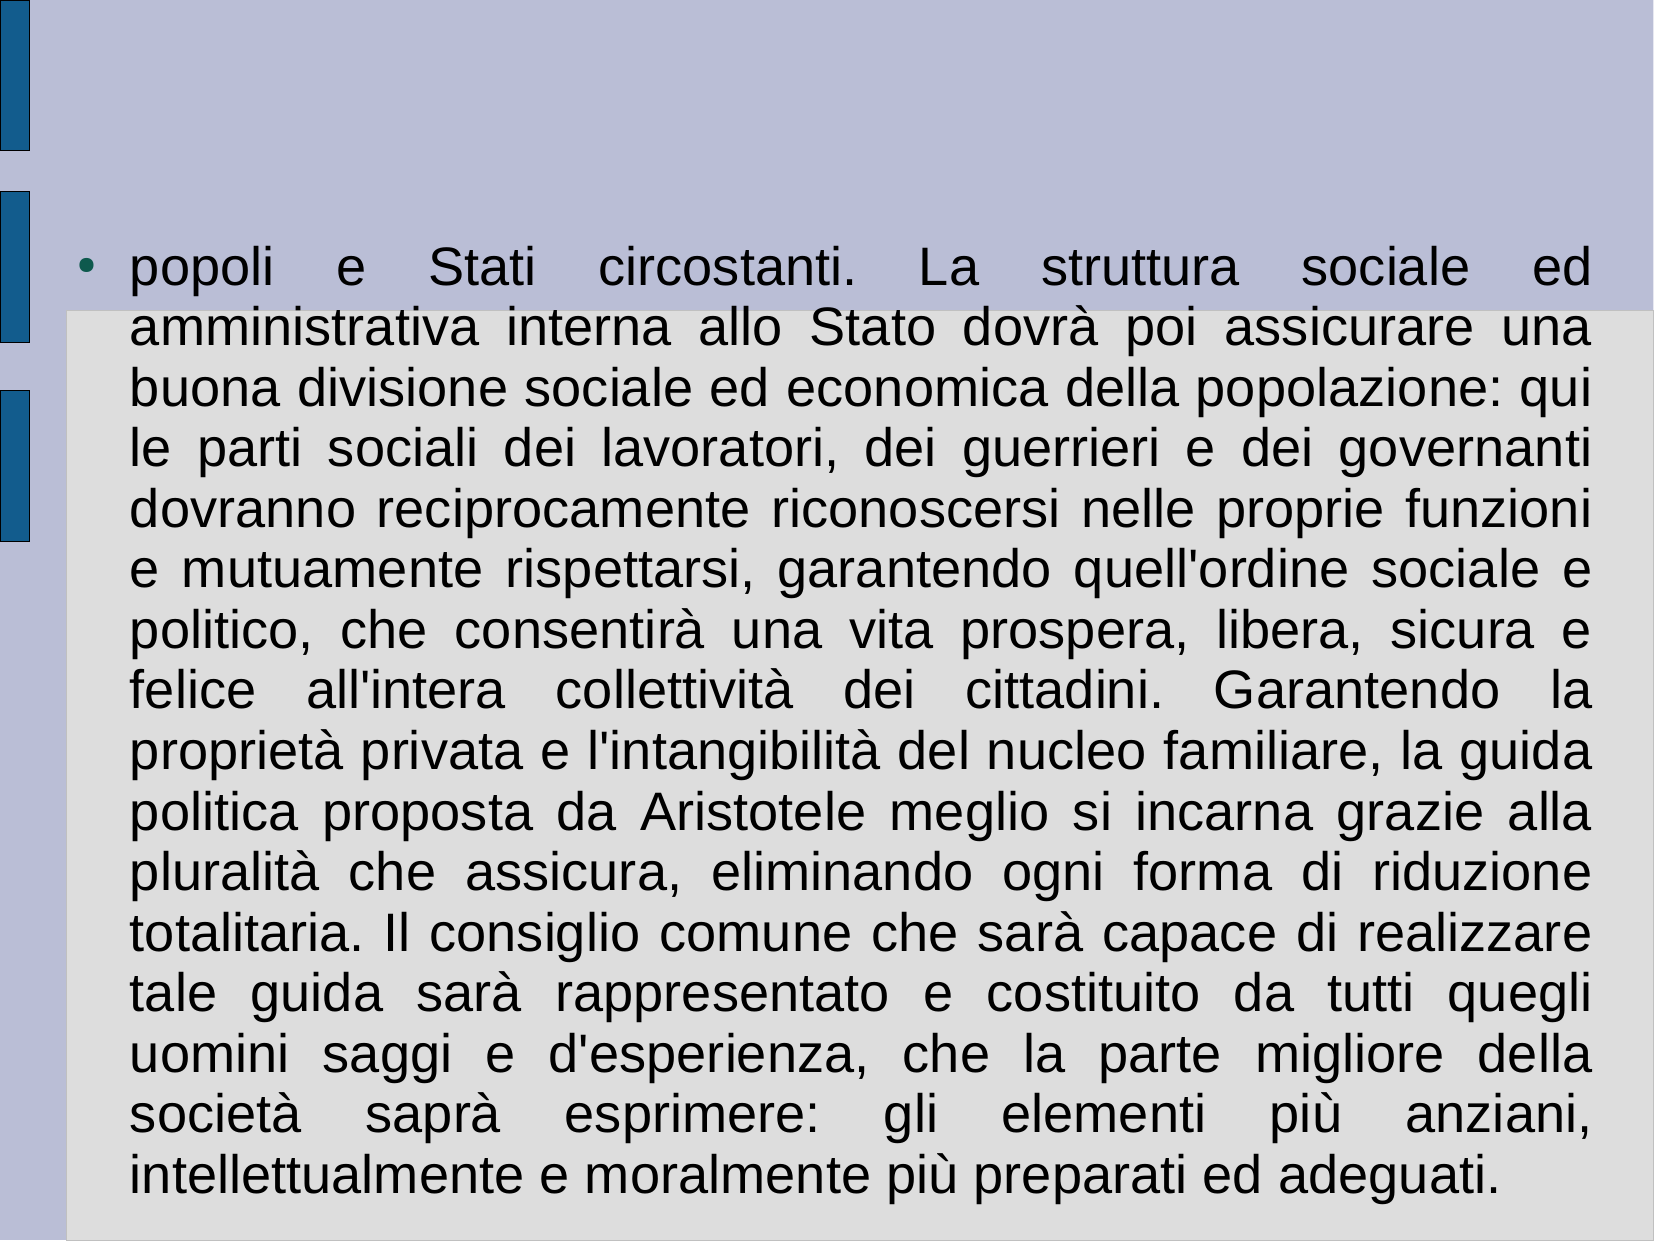

#
popoli e Stati circostanti. La struttura sociale ed amministrativa interna allo Stato dovrà poi assicurare una buona divisione sociale ed economica della popolazione: qui le parti sociali dei lavoratori, dei guerrieri e dei governanti dovranno reciprocamente riconoscersi nelle proprie funzioni e mutuamente rispettarsi, garantendo quell'ordine sociale e politico, che consentirà una vita prospera, libera, sicura e felice all'intera collettività dei cittadini. Garantendo la proprietà privata e l'intangibilità del nucleo familiare, la guida politica proposta da Aristotele meglio si incarna grazie alla pluralità che assicura, eliminando ogni forma di riduzione totalitaria. Il consiglio comune che sarà capace di realizzare tale guida sarà rappresentato e costituito da tutti quegli uomini saggi e d'esperienza, che la parte migliore della società saprà esprimere: gli elementi più anziani, intellettualmente e moralmente più preparati ed adeguati.